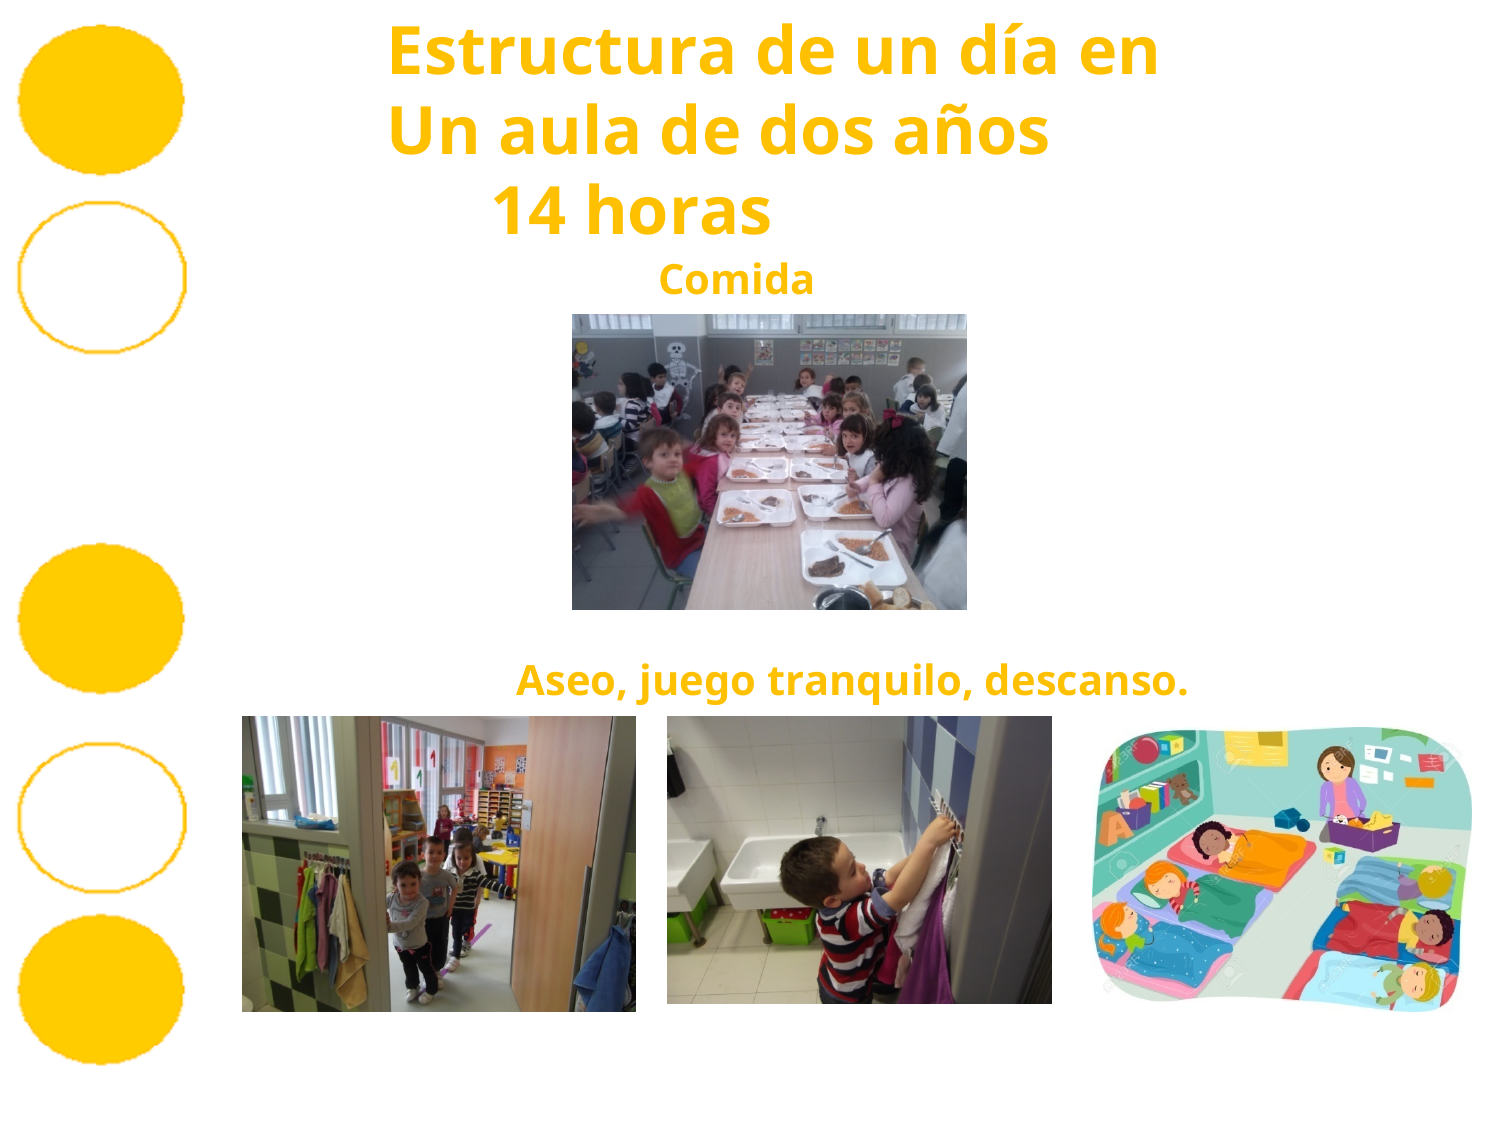

Estructura de un día en
Un aula de dos años
 14 horas
Comida
Aseo, juego tranquilo, descanso.